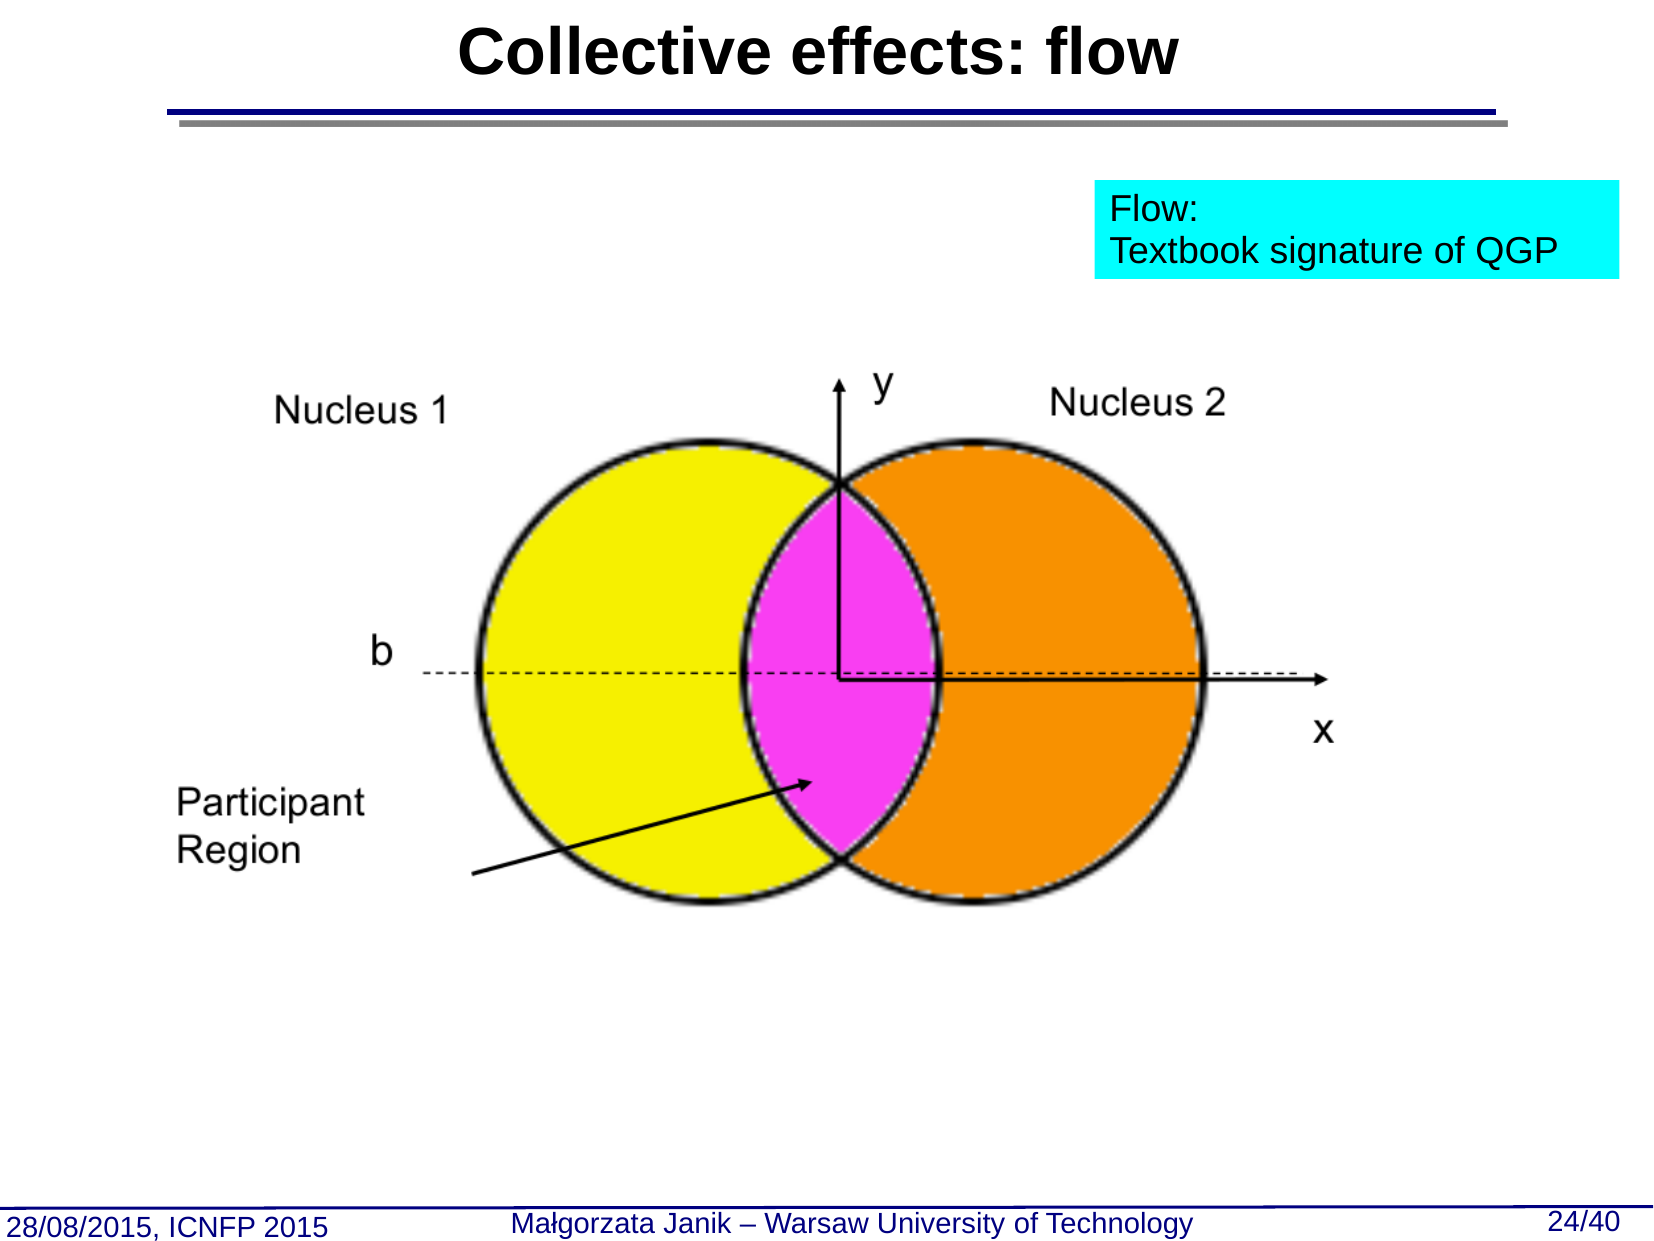

# Collective effects: flow
Flow:
Textbook signature of QGP